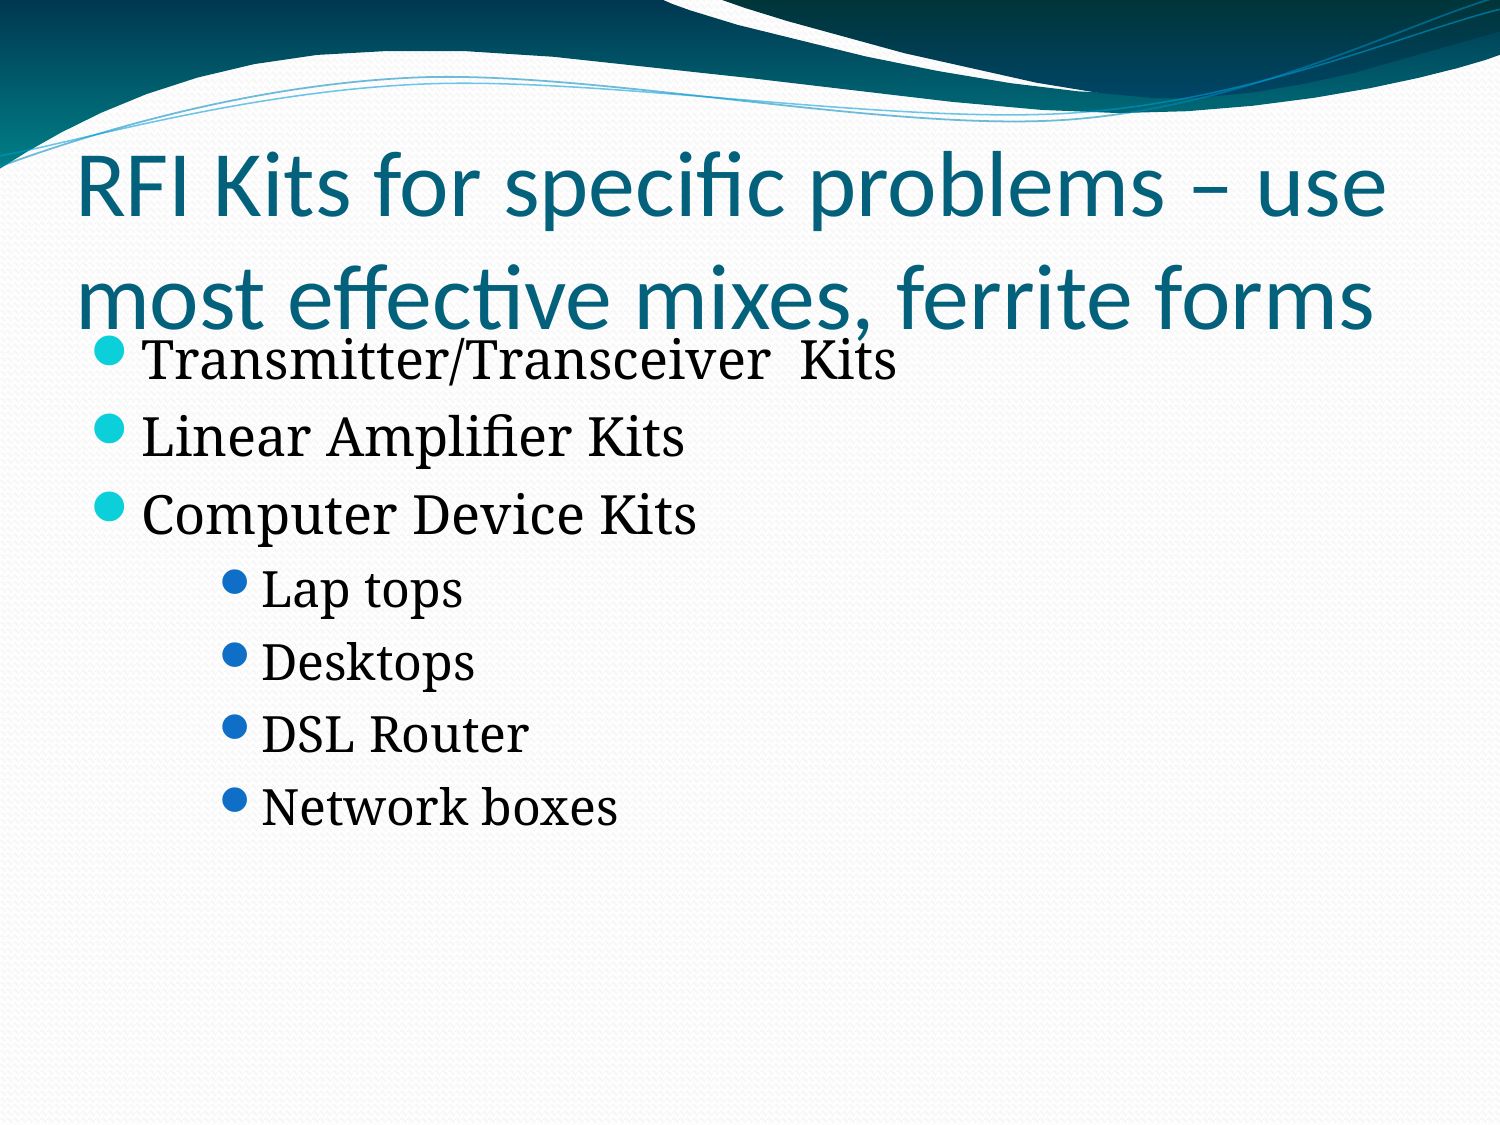

# RFI Kits for specific problems – use most effective mixes, ferrite forms
Transmitter/Transceiver Kits
Linear Amplifier Kits
Computer Device Kits
Lap tops
Desktops
DSL Router
Network boxes